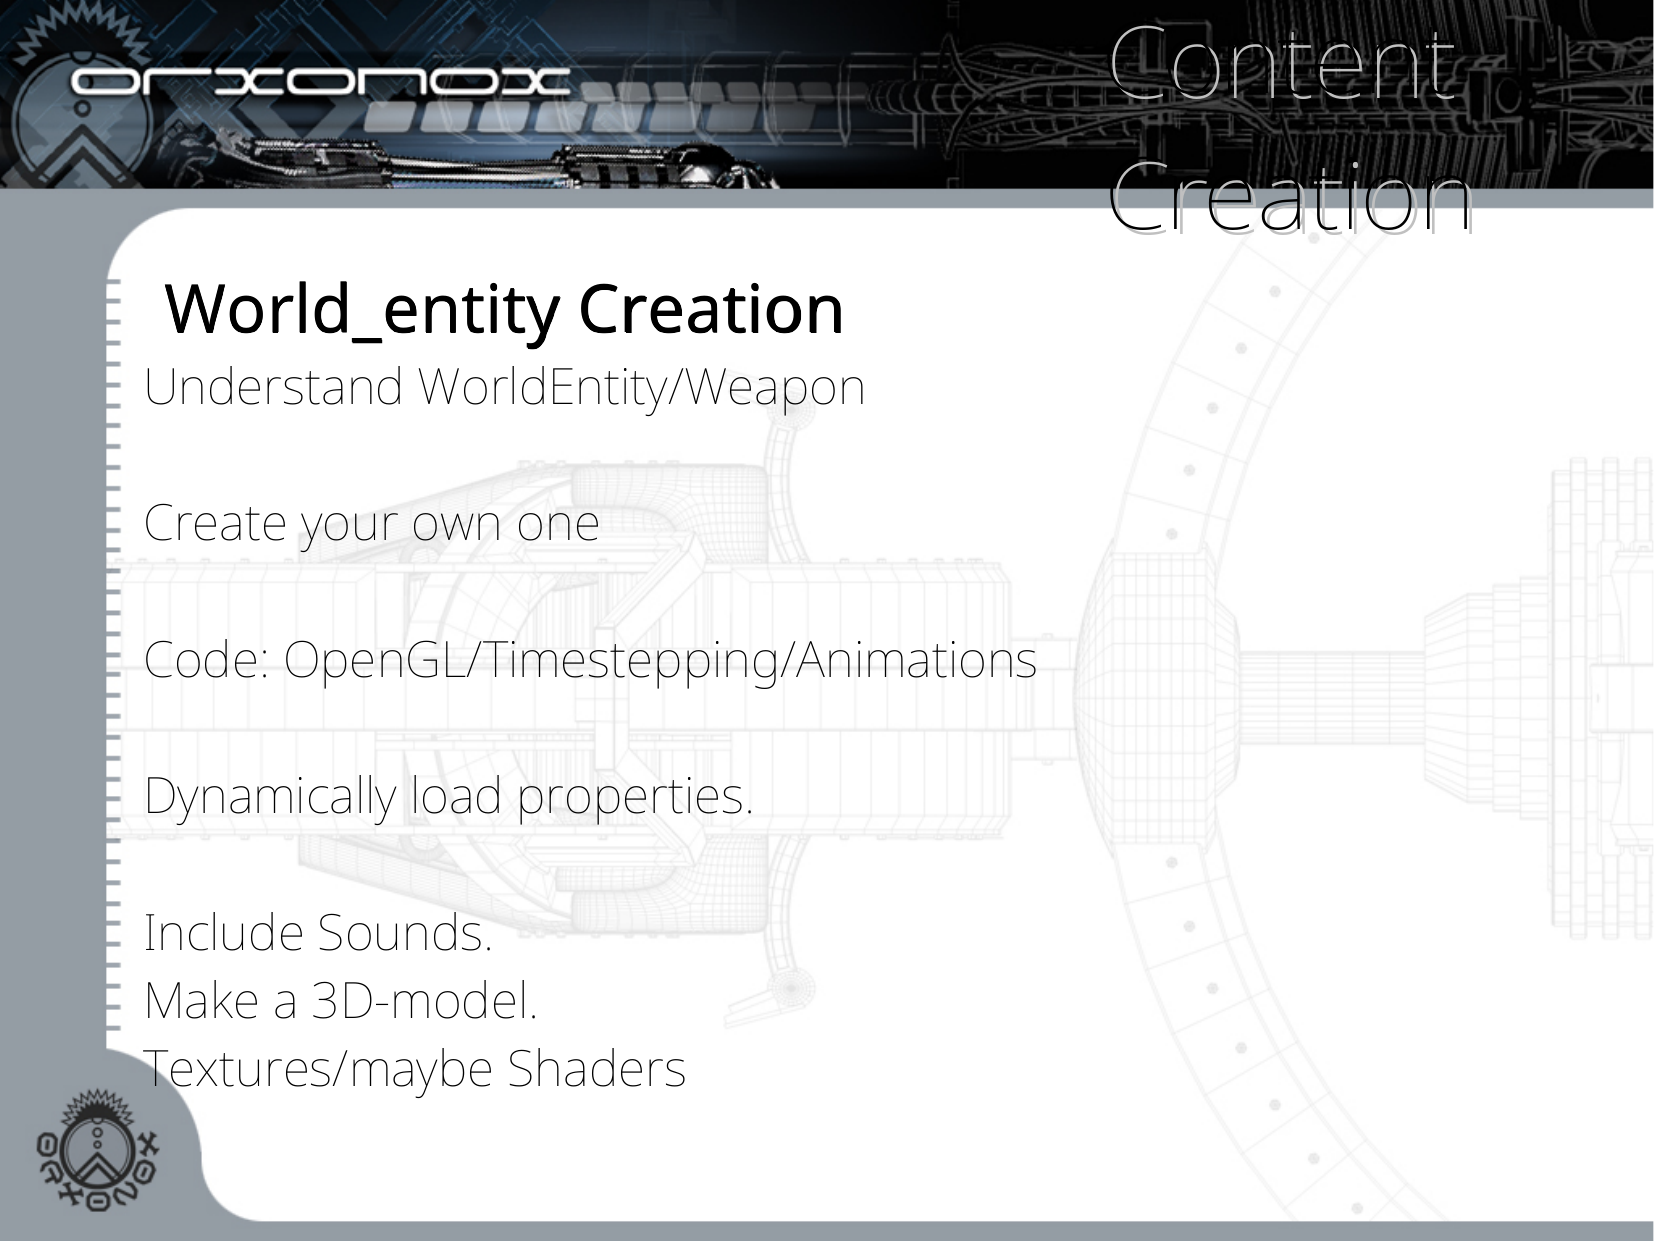

Content
Creation
World_entity Creation
Understand WorldEntity/Weapon
Create your own one
Code: OpenGL/Timestepping/Animations
Dynamically load properties.
Include Sounds.
Make a 3D-model.
Textures/maybe Shaders